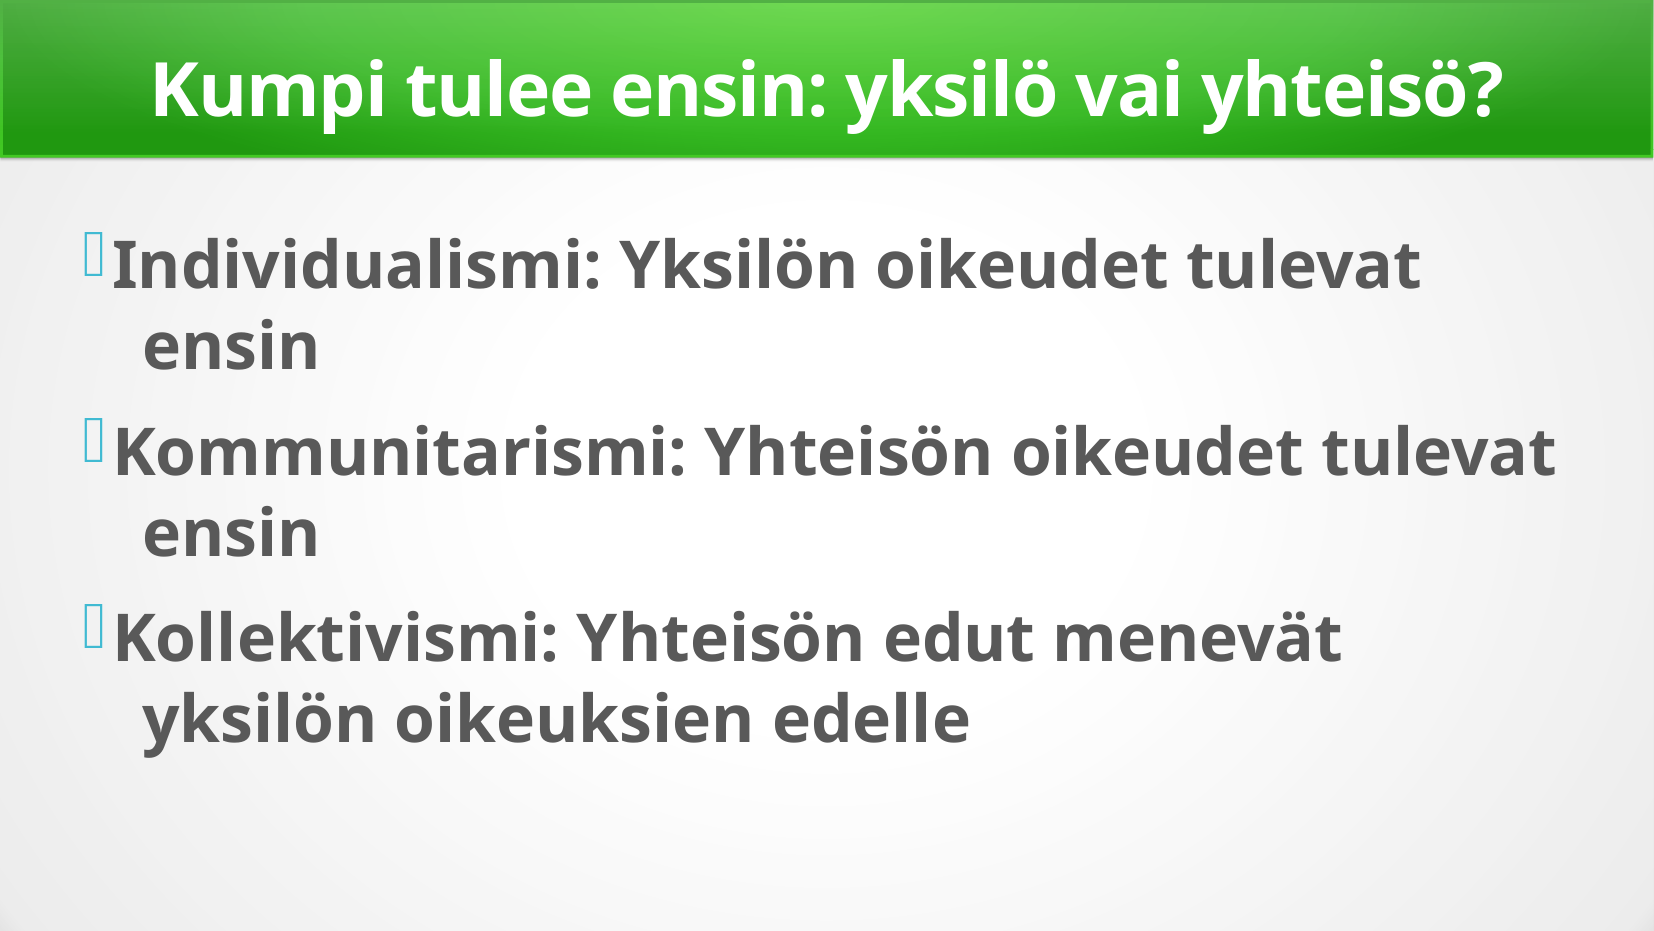

# Kumpi tulee ensin: yksilö vai yhteisö?
Individualismi: Yksilön oikeudet tulevat ensin
Kommunitarismi: Yhteisön oikeudet tulevat ensin
Kollektivismi: Yhteisön edut menevät yksilön oikeuksien edelle